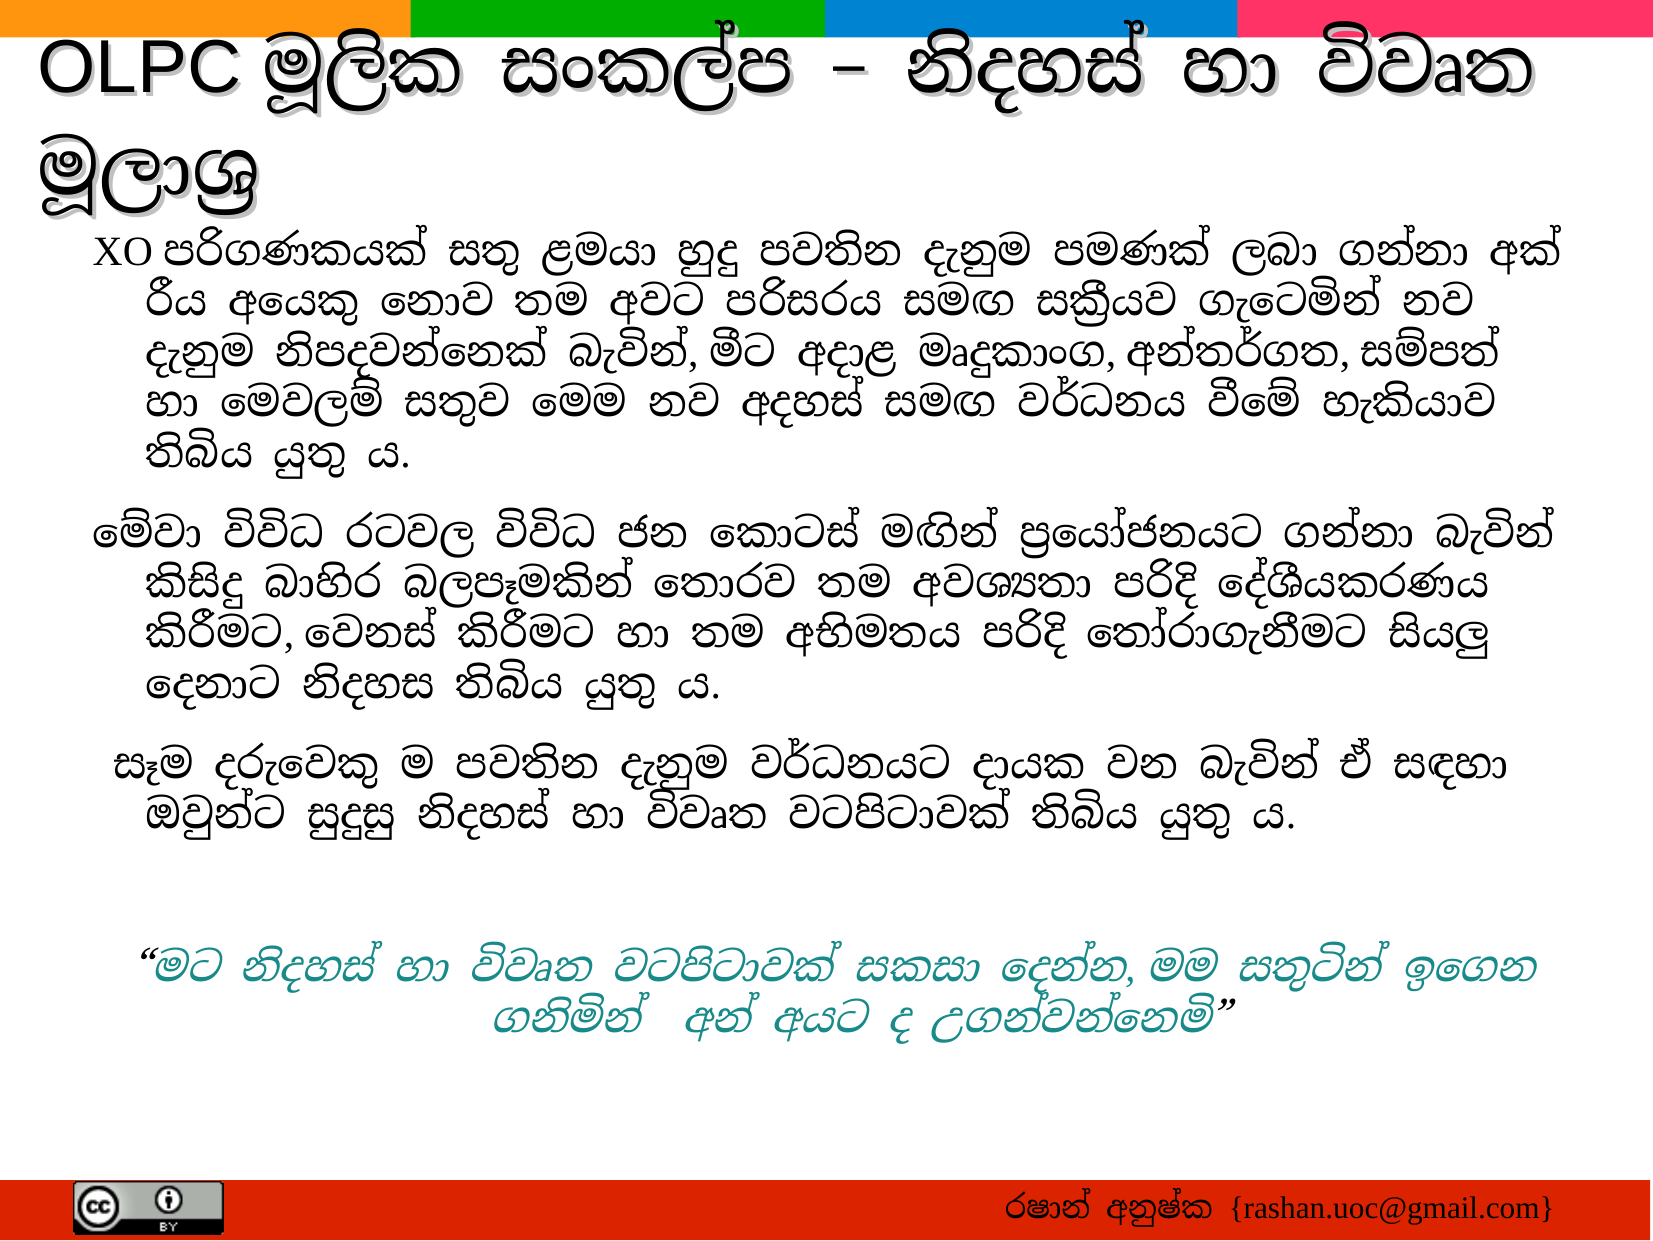

# OLPC මූලික සංකල්ප – නිදහස් හා විවෘත මූලාශ්‍ර
XO පරිගණකයක් සතු ළමයා හුදු පවතින දැනුම පමණක් ලබා ගන්නා අක්‍රීය අයෙකු නොව තම අවට පරිසරය සමඟ සක්‍රීයව ගැටෙමින් නව දැනුම නිපදවන්නෙක් බැවින්, මීට අදාළ මෘදුකාංග, අන්තර්ගත, සම්පත් හා මෙවලම් සතුව මෙම නව අදහස් සමඟ වර්ධනය වීමේ හැකියාව තිබිය යුතු ය.
මේවා විවිධ රටවල විවිධ ජන කොටස් මඟින් ප්‍රයෝජනයට ගන්නා බැවින් කිසිදු බාහිර බලපෑමකින් තොරව තම අවශ්‍යතා පරිදි දේශීයකරණය කිරීමට, වෙනස් කිරීමට හා තම අභිමතය පරිදි තෝරාගැනීමට සියලු දෙනාට නිදහස තිබිය යුතු ය.
 සෑම දරුවෙකු ම පවතින දැනුම වර්ධනයට දායක වන බැවින් ඒ සඳහා ඔවුන්ට සුදුසු නිදහස් හා විවෘත වටපිටාවක් තිබිය යුතු ය.
“මට නිදහස් හා විවෘත වටපිටාවක් සකසා දෙන්න, මම සතුටින් ඉගෙන ගනිමින් අන් අයට ද උගන්වන්නෙමි”